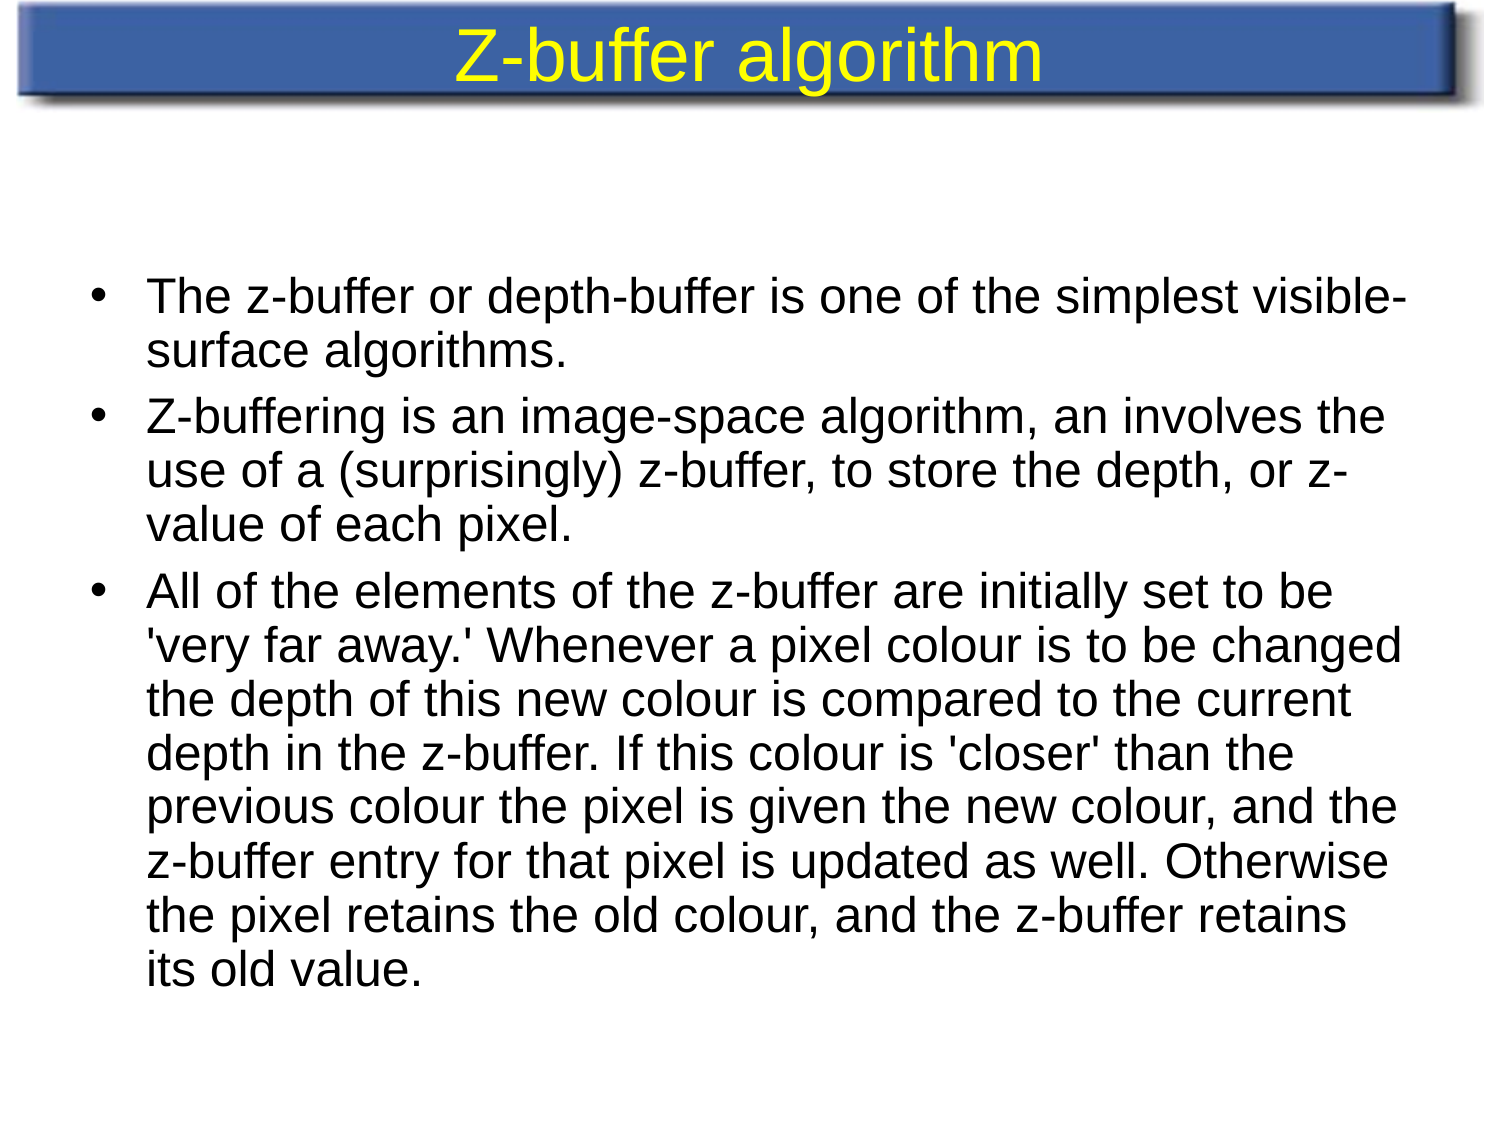

# Z-buffer algorithm
The z-buffer or depth-buffer is one of the simplest visible-surface algorithms.
Z-buffering is an image-space algorithm, an involves the use of a (surprisingly) z-buffer, to store the depth, or z-value of each pixel.
All of the elements of the z-buffer are initially set to be 'very far away.' Whenever a pixel colour is to be changed the depth of this new colour is compared to the current depth in the z-buffer. If this colour is 'closer' than the previous colour the pixel is given the new colour, and the z-buffer entry for that pixel is updated as well. Otherwise the pixel retains the old colour, and the z-buffer retains its old value.